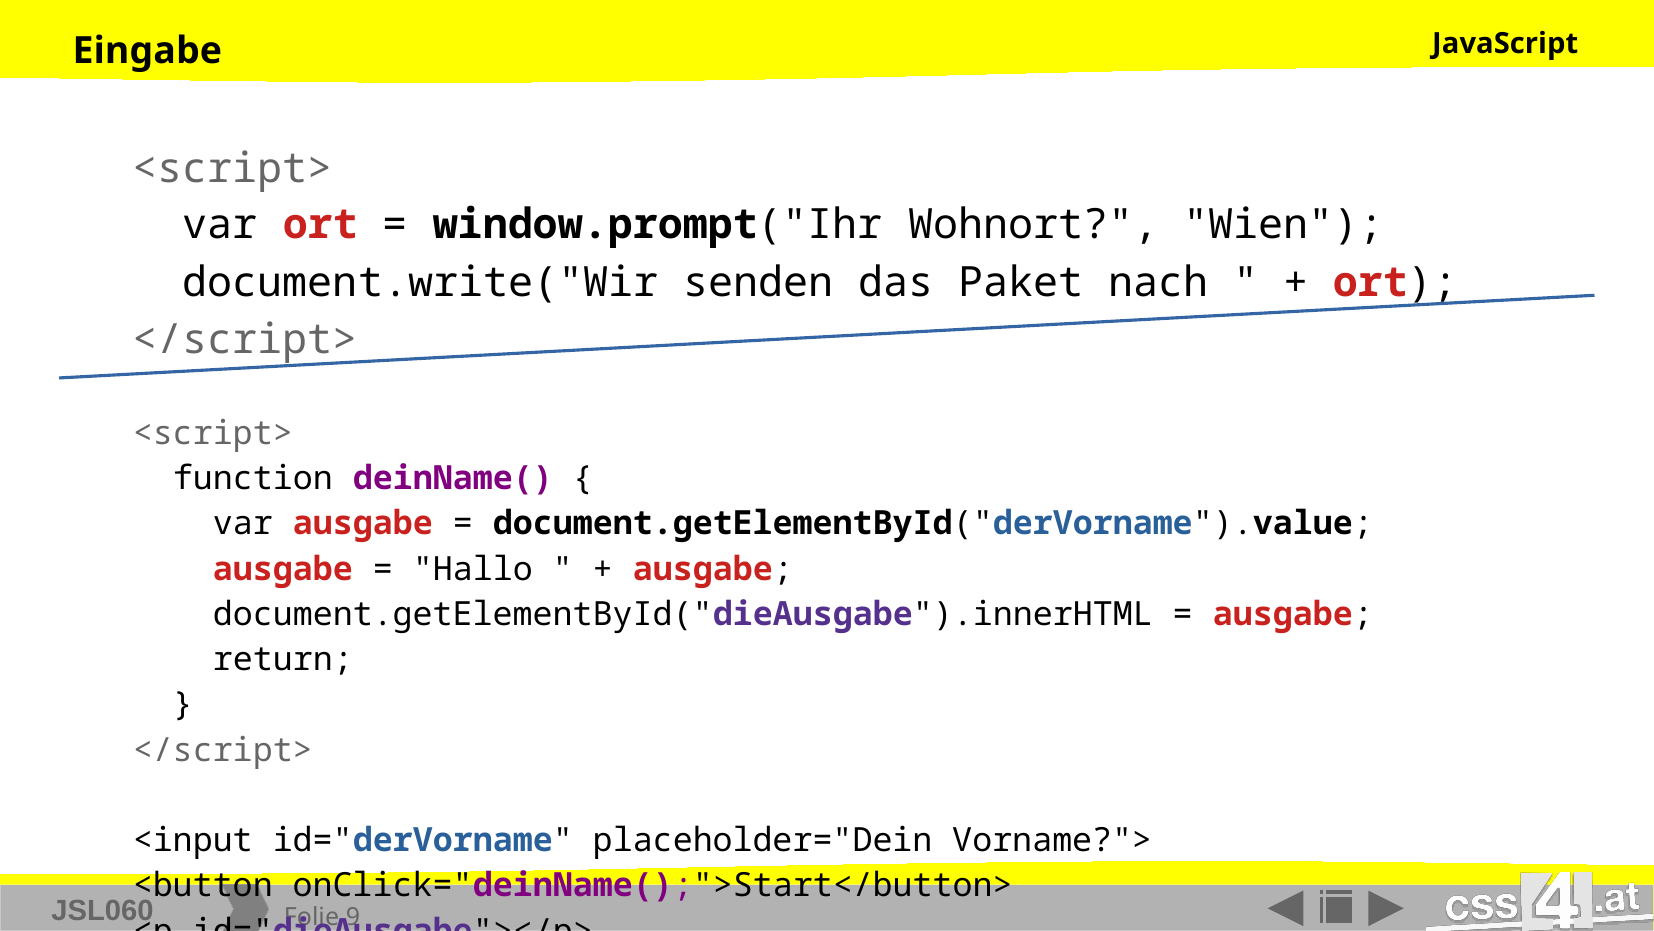

JavaScript
Eingabe
<script>
 var ort = window.prompt("Ihr Wohnort?", "Wien");
 document.write("Wir senden das Paket nach " + ort);
</script>
<script>
 function deinName() {
 var ausgabe = document.getElementById("derVorname").value;
 ausgabe = "Hallo " + ausgabe;
 document.getElementById("dieAusgabe").innerHTML = ausgabe;
 return;
 }
</script>
<input id="derVorname" placeholder="Dein Vorname?">
<button onClick="deinName();">Start</button>
<p id="dieAusgabe"></p>
JSL060
Folie